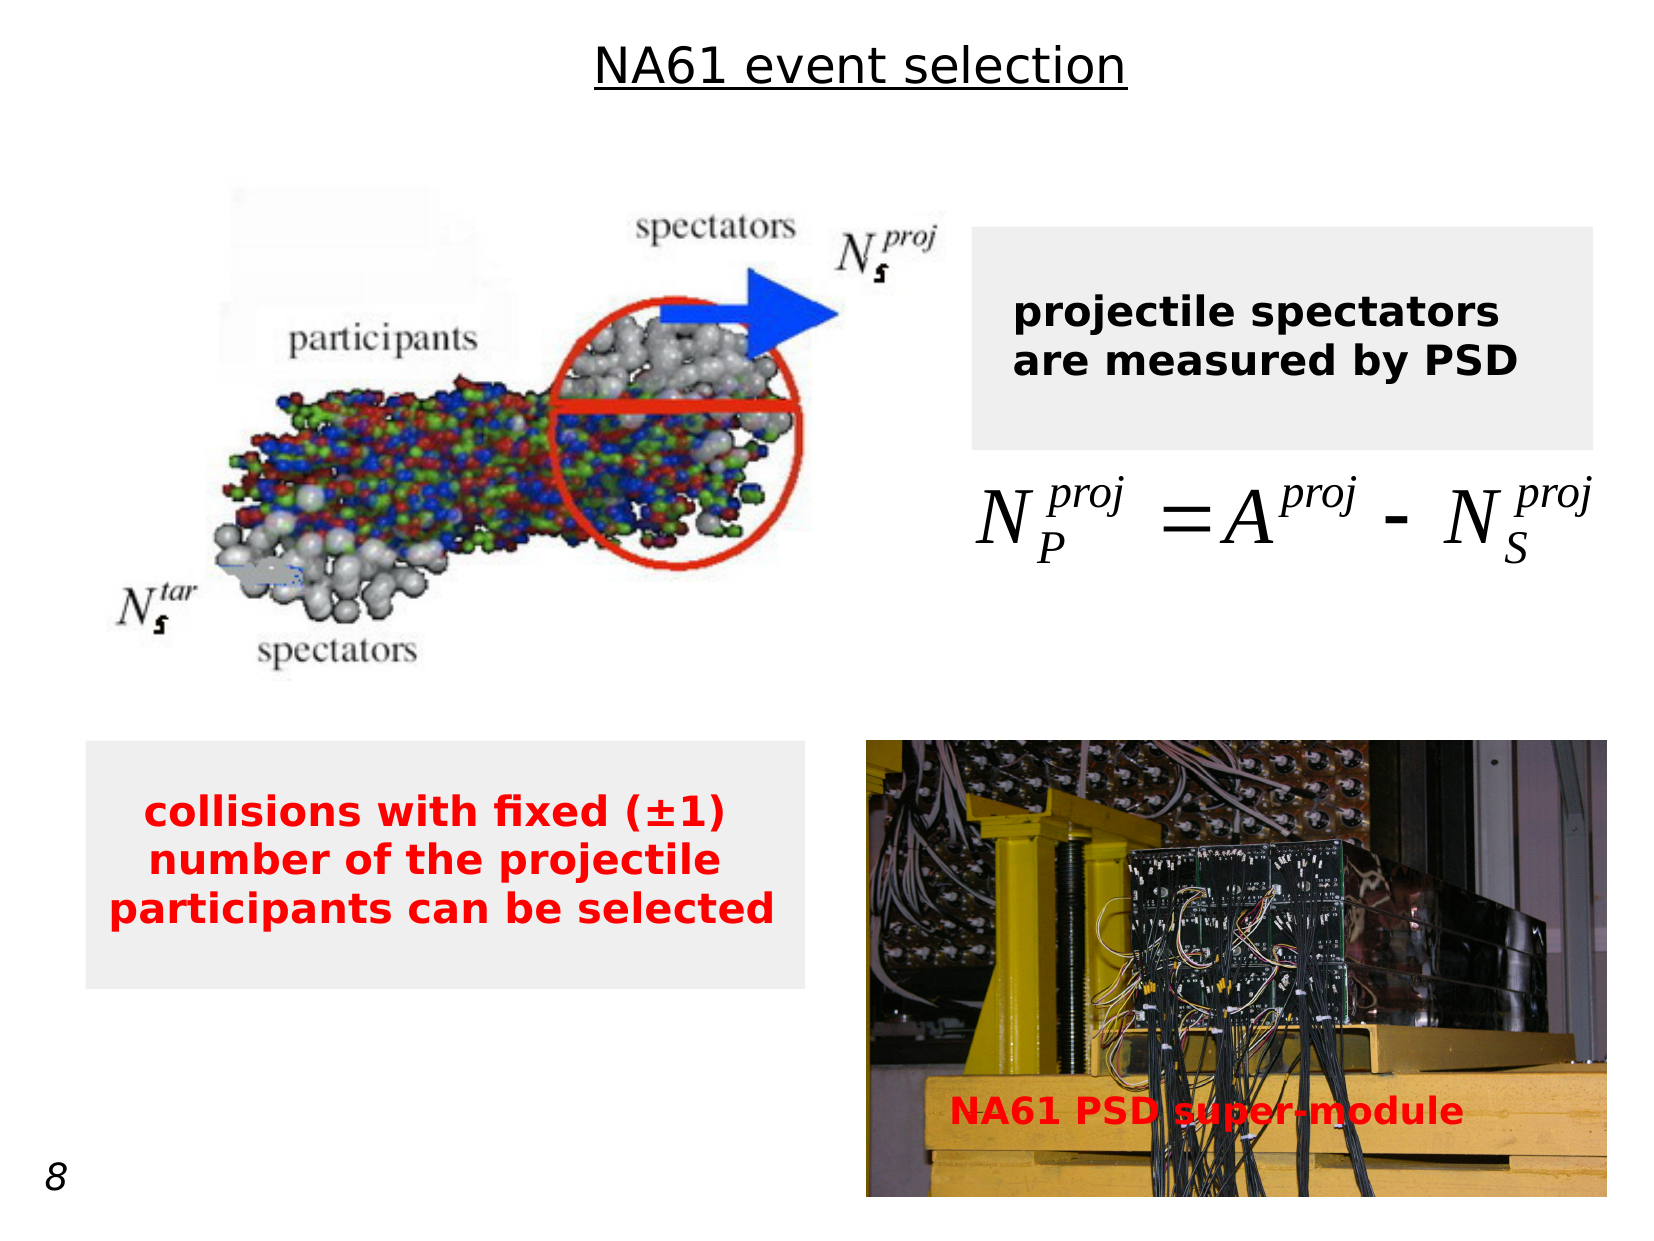

NA61 event selection
projectile spectators
are measured by PSD
collisions with fixed (±1)
number of the projectile
participants can be selected
NA61 PSD super-module